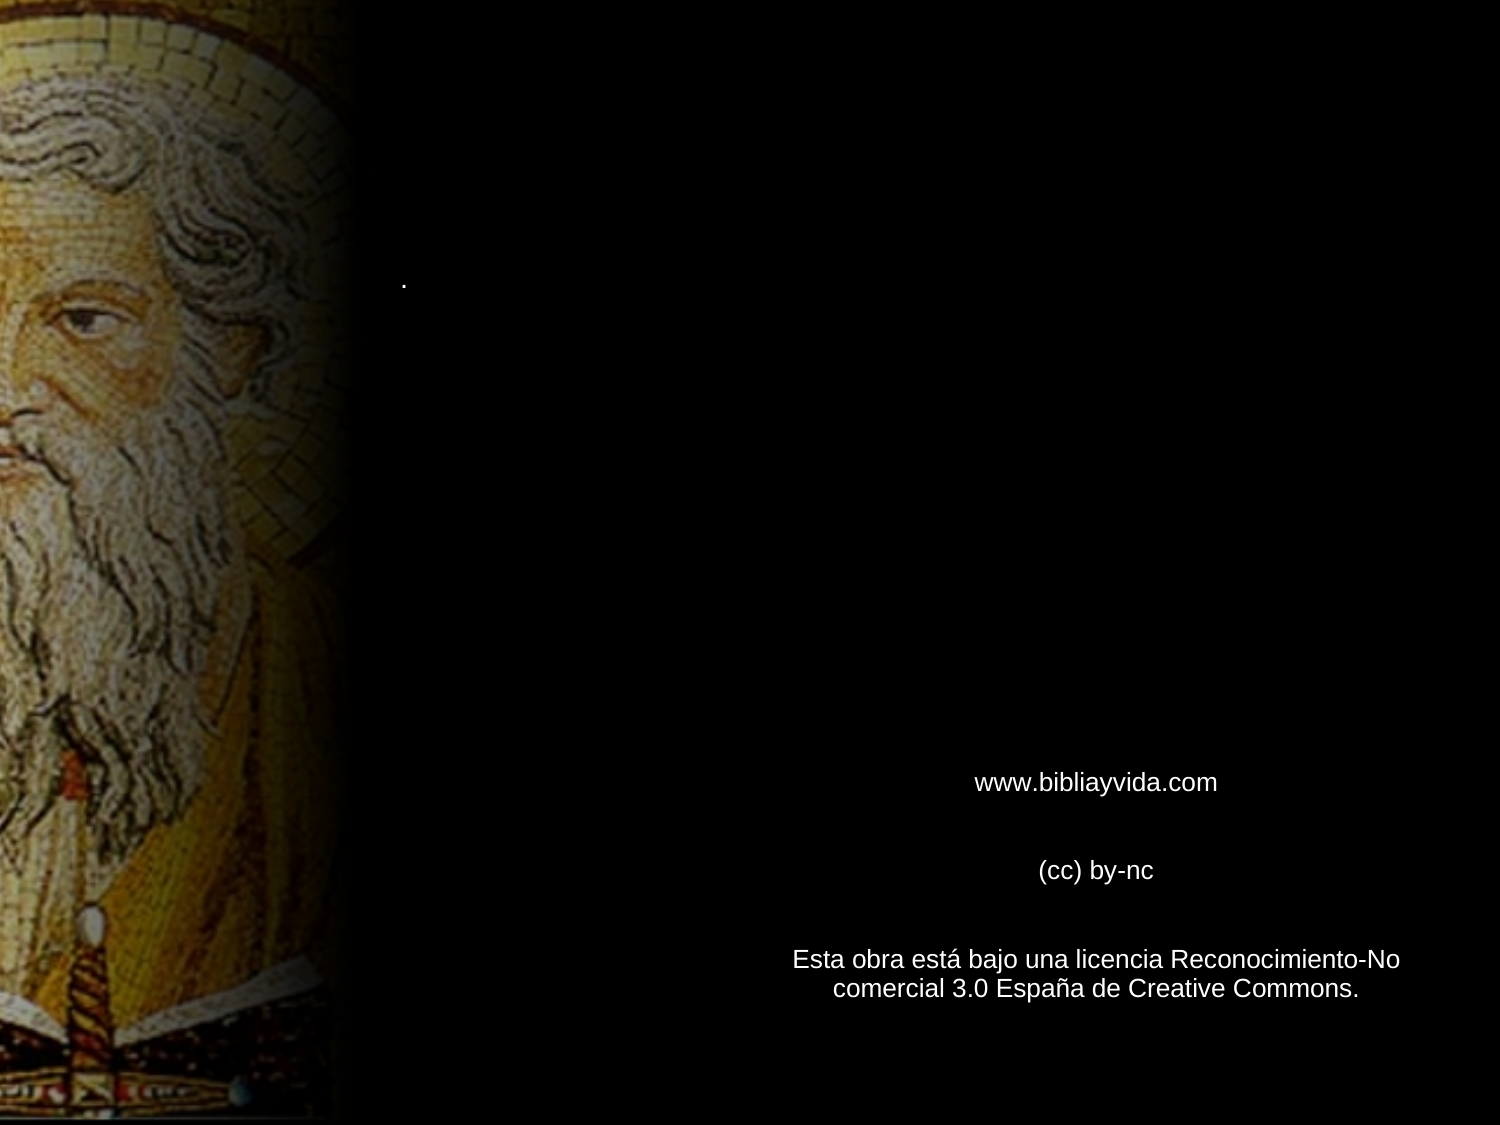

#
.
www.bibliayvida.com
(cc) by-nc
Esta obra está bajo una licencia Reconocimiento-No comercial 3.0 España de Creative Commons.